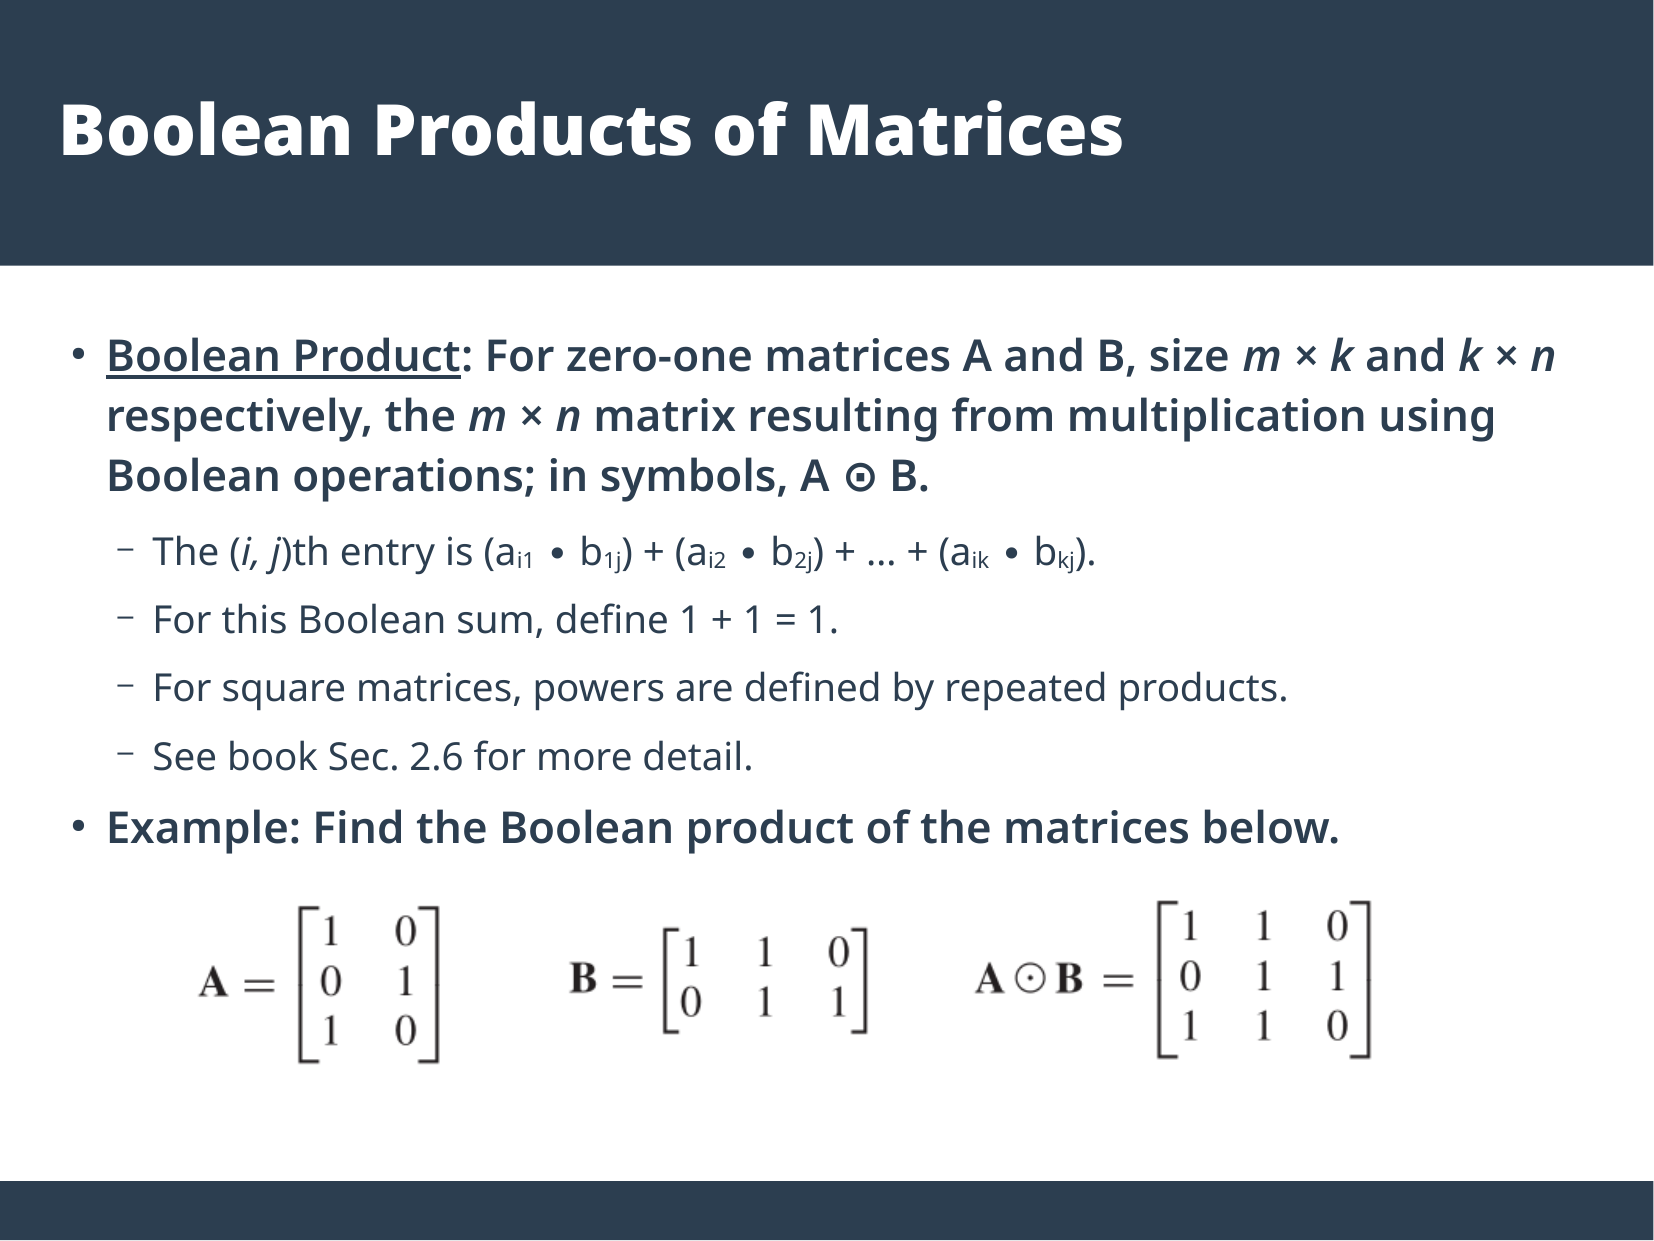

# Boolean Products of Matrices
Boolean Product: For zero-one matrices A and B, size m × k and k × n respectively, the m × n matrix resulting from multiplication using Boolean operations; in symbols, A ⊙ B.
The (i, j)th entry is (ai1 ∙ b1j) + (ai2 ∙ b2j) + … + (aik ∙ bkj).
For this Boolean sum, define 1 + 1 = 1.
For square matrices, powers are defined by repeated products.
See book Sec. 2.6 for more detail.
Example: Find the Boolean product of the matrices below.